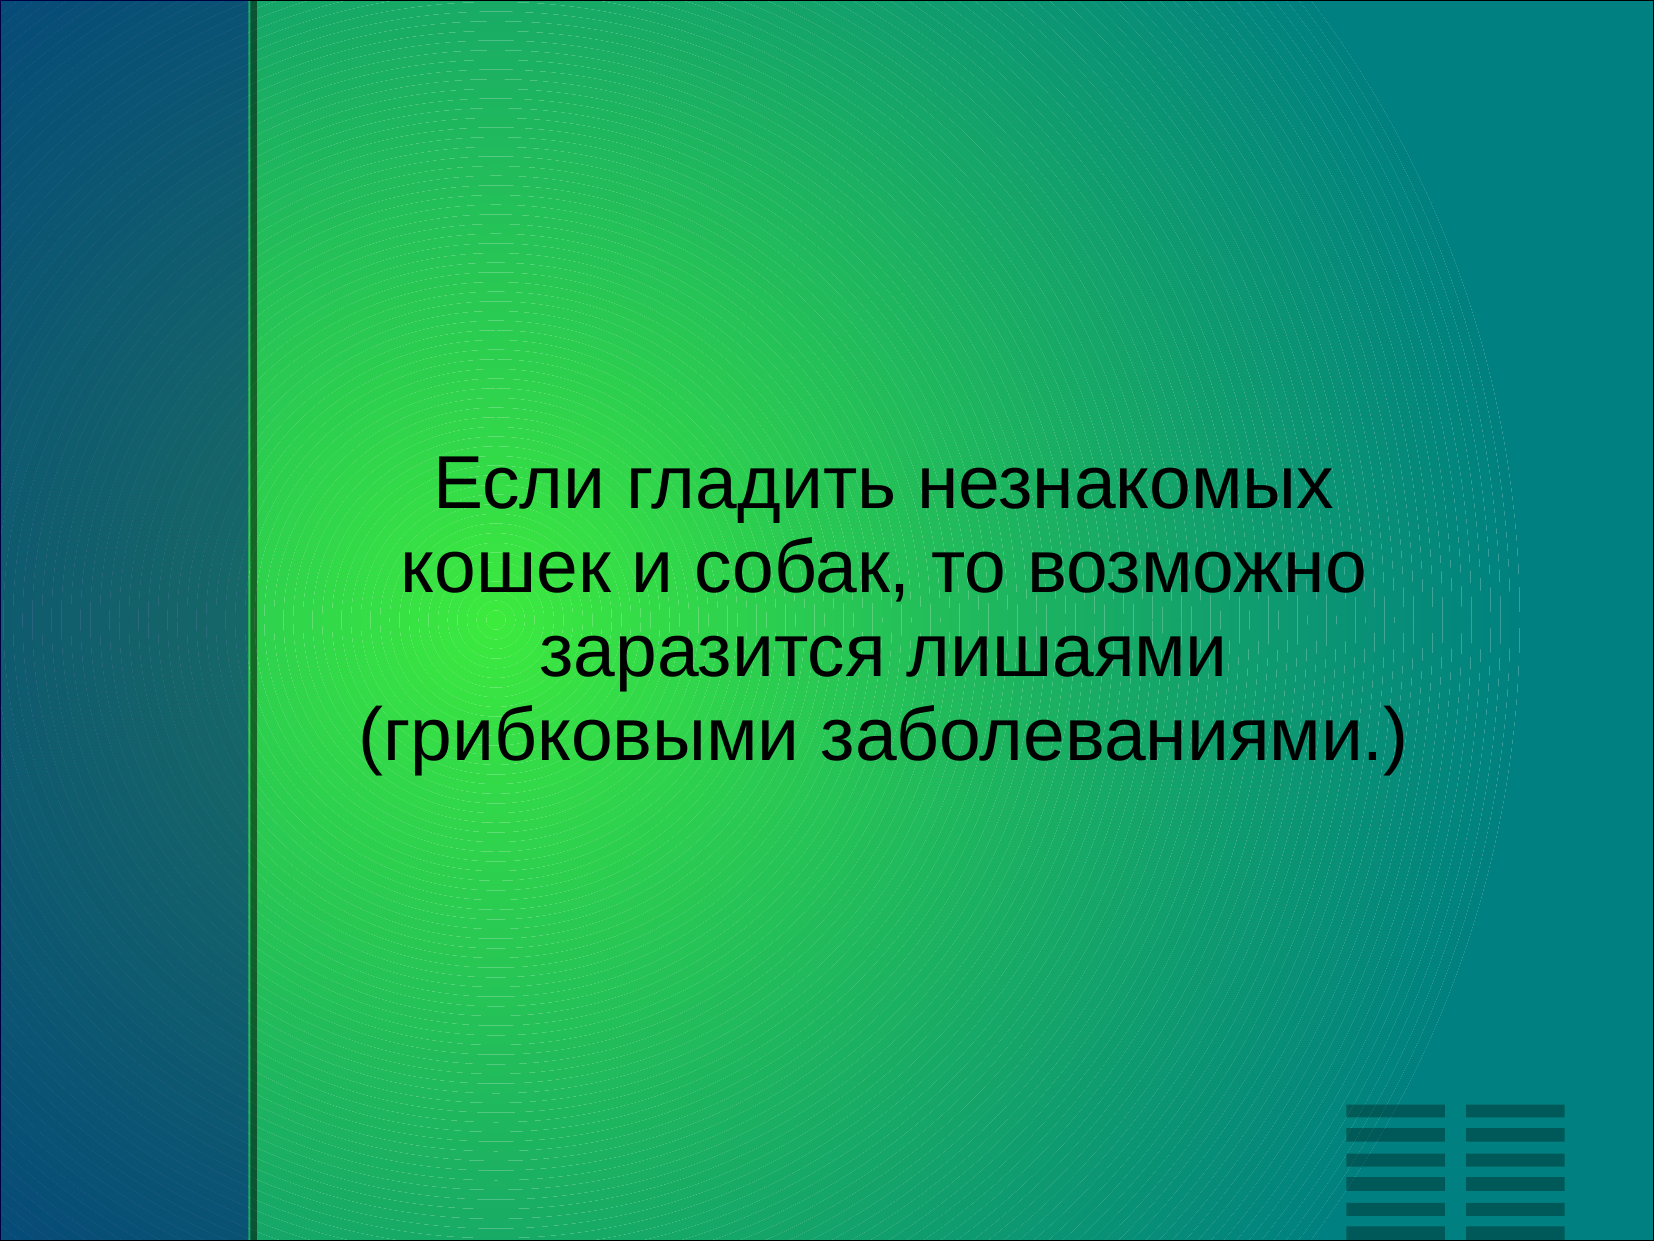

#
Если гладить незнакомых кошек и собак, то возможно заразится лишаями (грибковыми заболеваниями.)